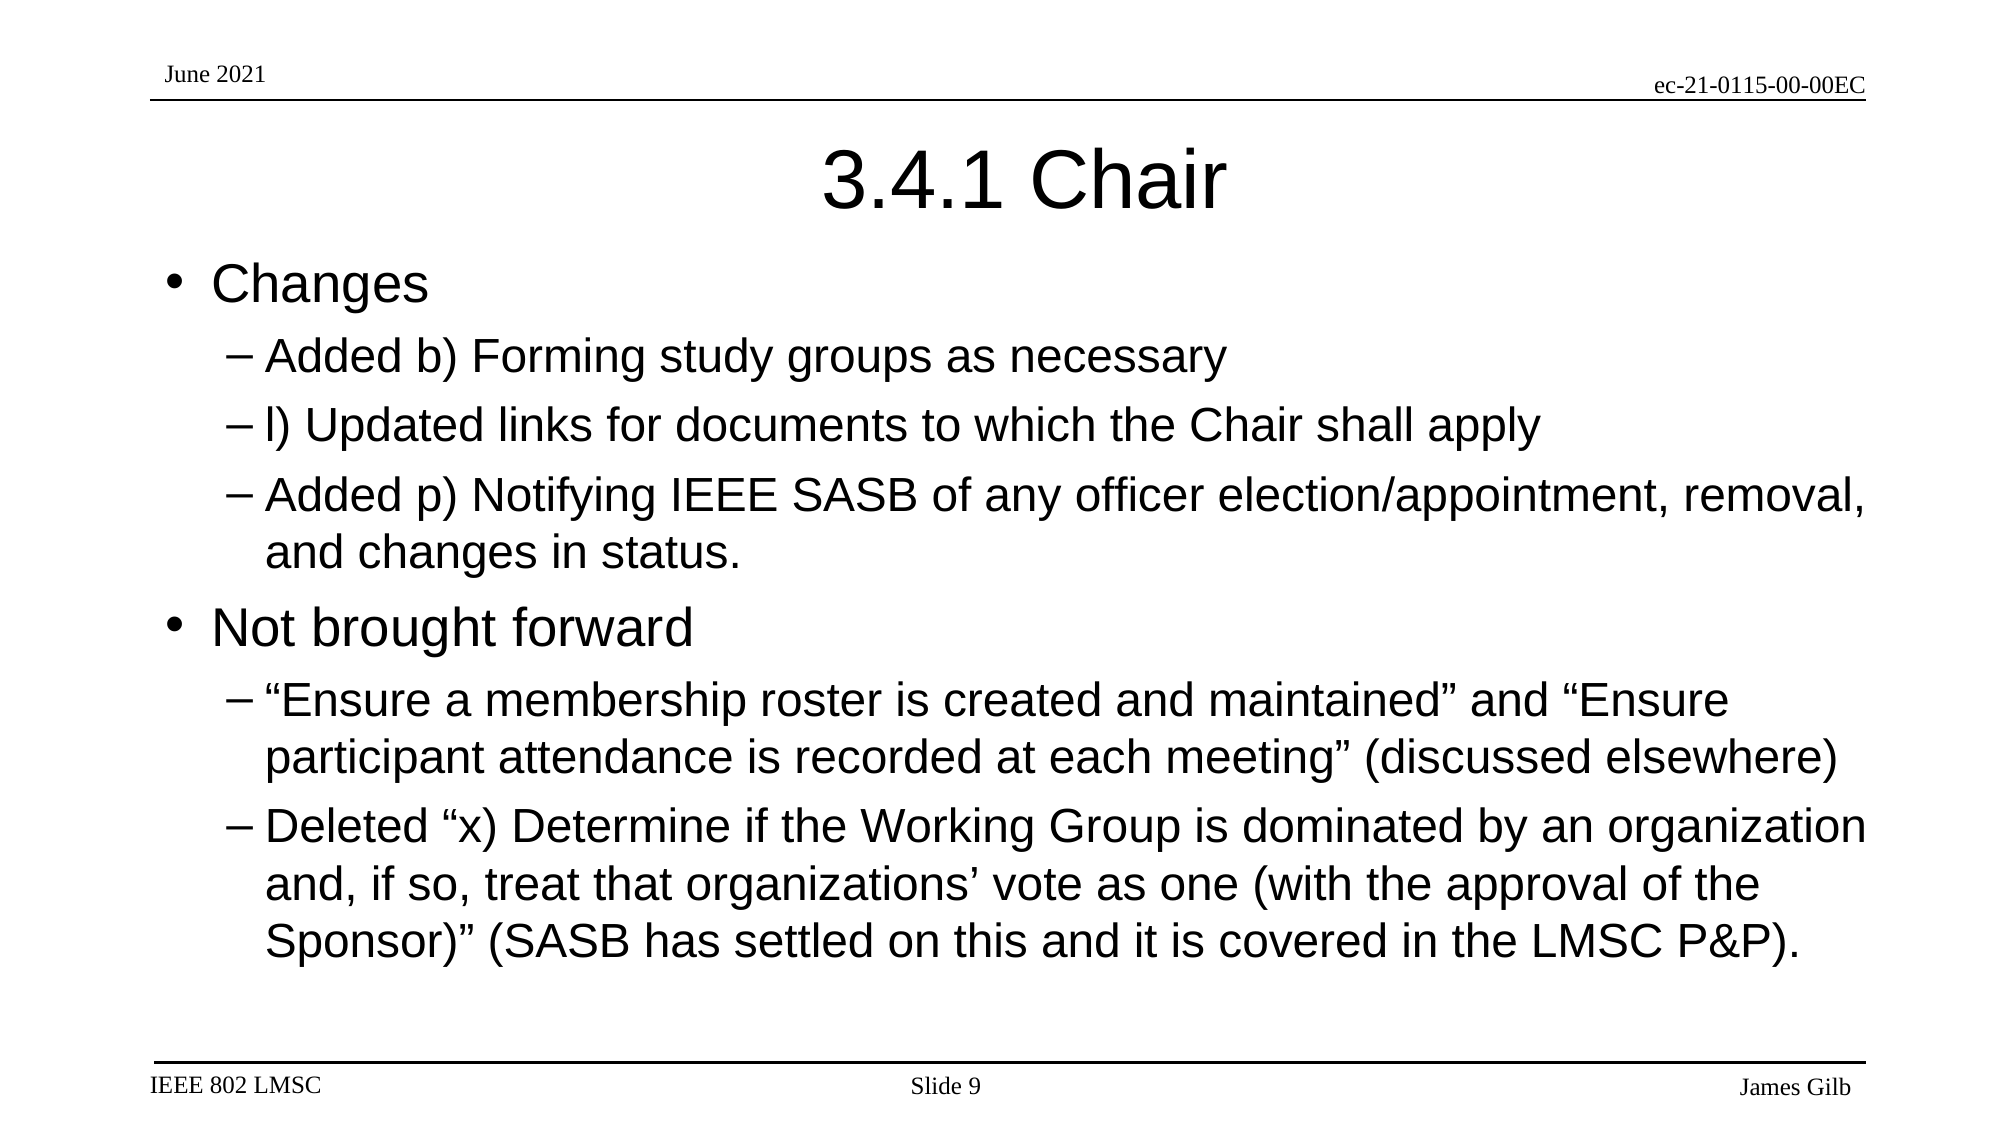

# 3.4.1 Chair
Changes
Added b) Forming study groups as necessary
l) Updated links for documents to which the Chair shall apply
Added p) Notifying IEEE SASB of any officer election/appointment, removal, and changes in status.
Not brought forward
“Ensure a membership roster is created and maintained” and “Ensure participant attendance is recorded at each meeting” (discussed elsewhere)
Deleted “x) Determine if the Working Group is dominated by an organization and, if so, treat that organizations’ vote as one (with the approval of the Sponsor)” (SASB has settled on this and it is covered in the LMSC P&P).
9